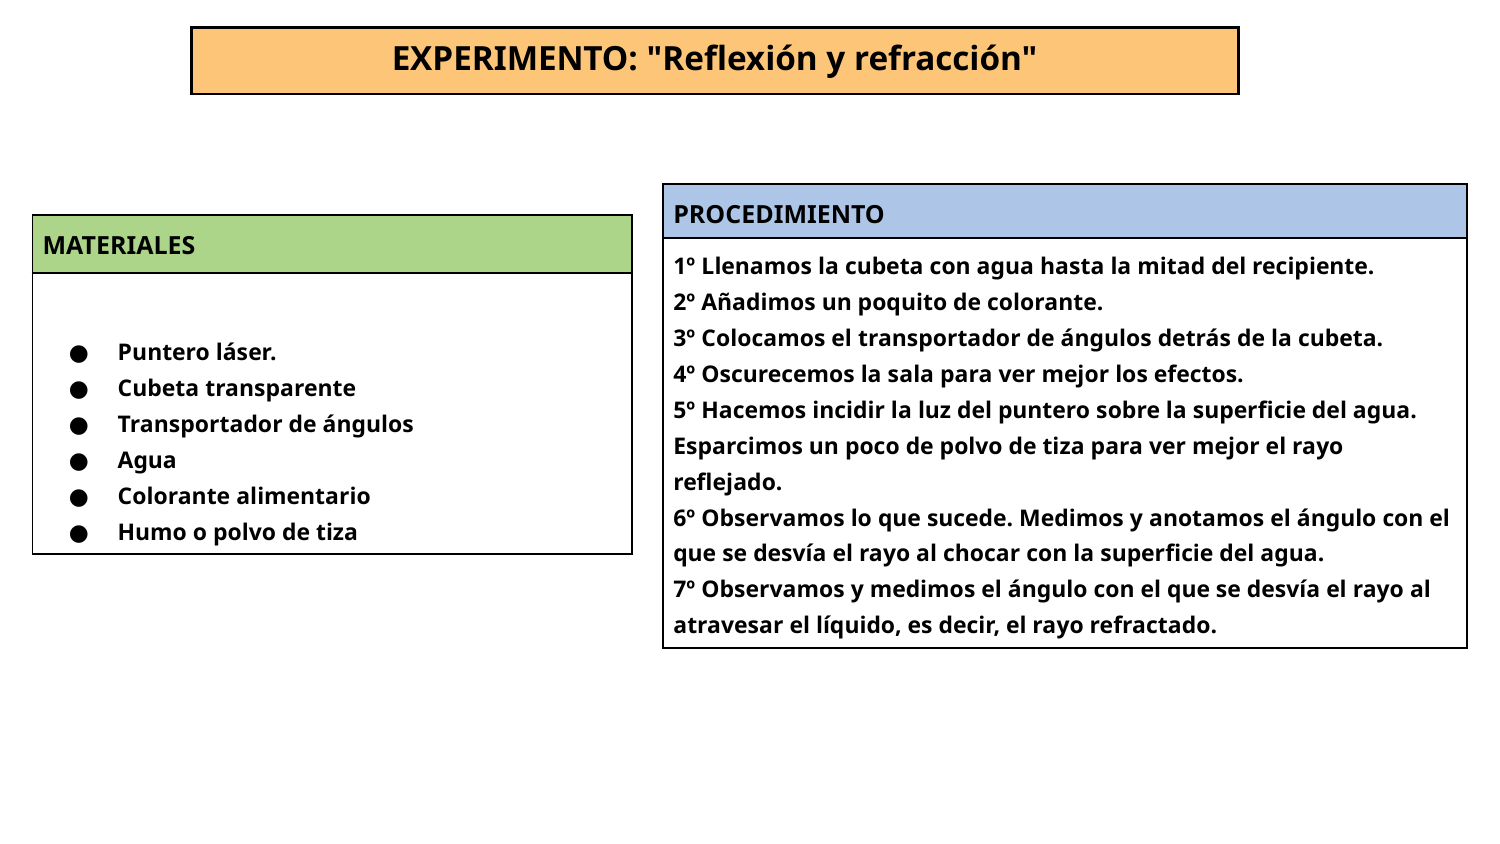

| EXPERIMENTO: "Reflexión y refracción" |
| --- |
| PROCEDIMIENTO |
| --- |
| 1º Llenamos la cubeta con agua hasta la mitad del recipiente. 2º Añadimos un poquito de colorante. 3º Colocamos el transportador de ángulos detrás de la cubeta. 4º Oscurecemos la sala para ver mejor los efectos. 5º Hacemos incidir la luz del puntero sobre la superficie del agua. Esparcimos un poco de polvo de tiza para ver mejor el rayo reflejado. 6º Observamos lo que sucede. Medimos y anotamos el ángulo con el que se desvía el rayo al chocar con la superficie del agua. 7º Observamos y medimos el ángulo con el que se desvía el rayo al atravesar el líquido, es decir, el rayo refractado. |
| MATERIALES |
| --- |
| Puntero láser. Cubeta transparente Transportador de ángulos Agua Colorante alimentario Humo o polvo de tiza |